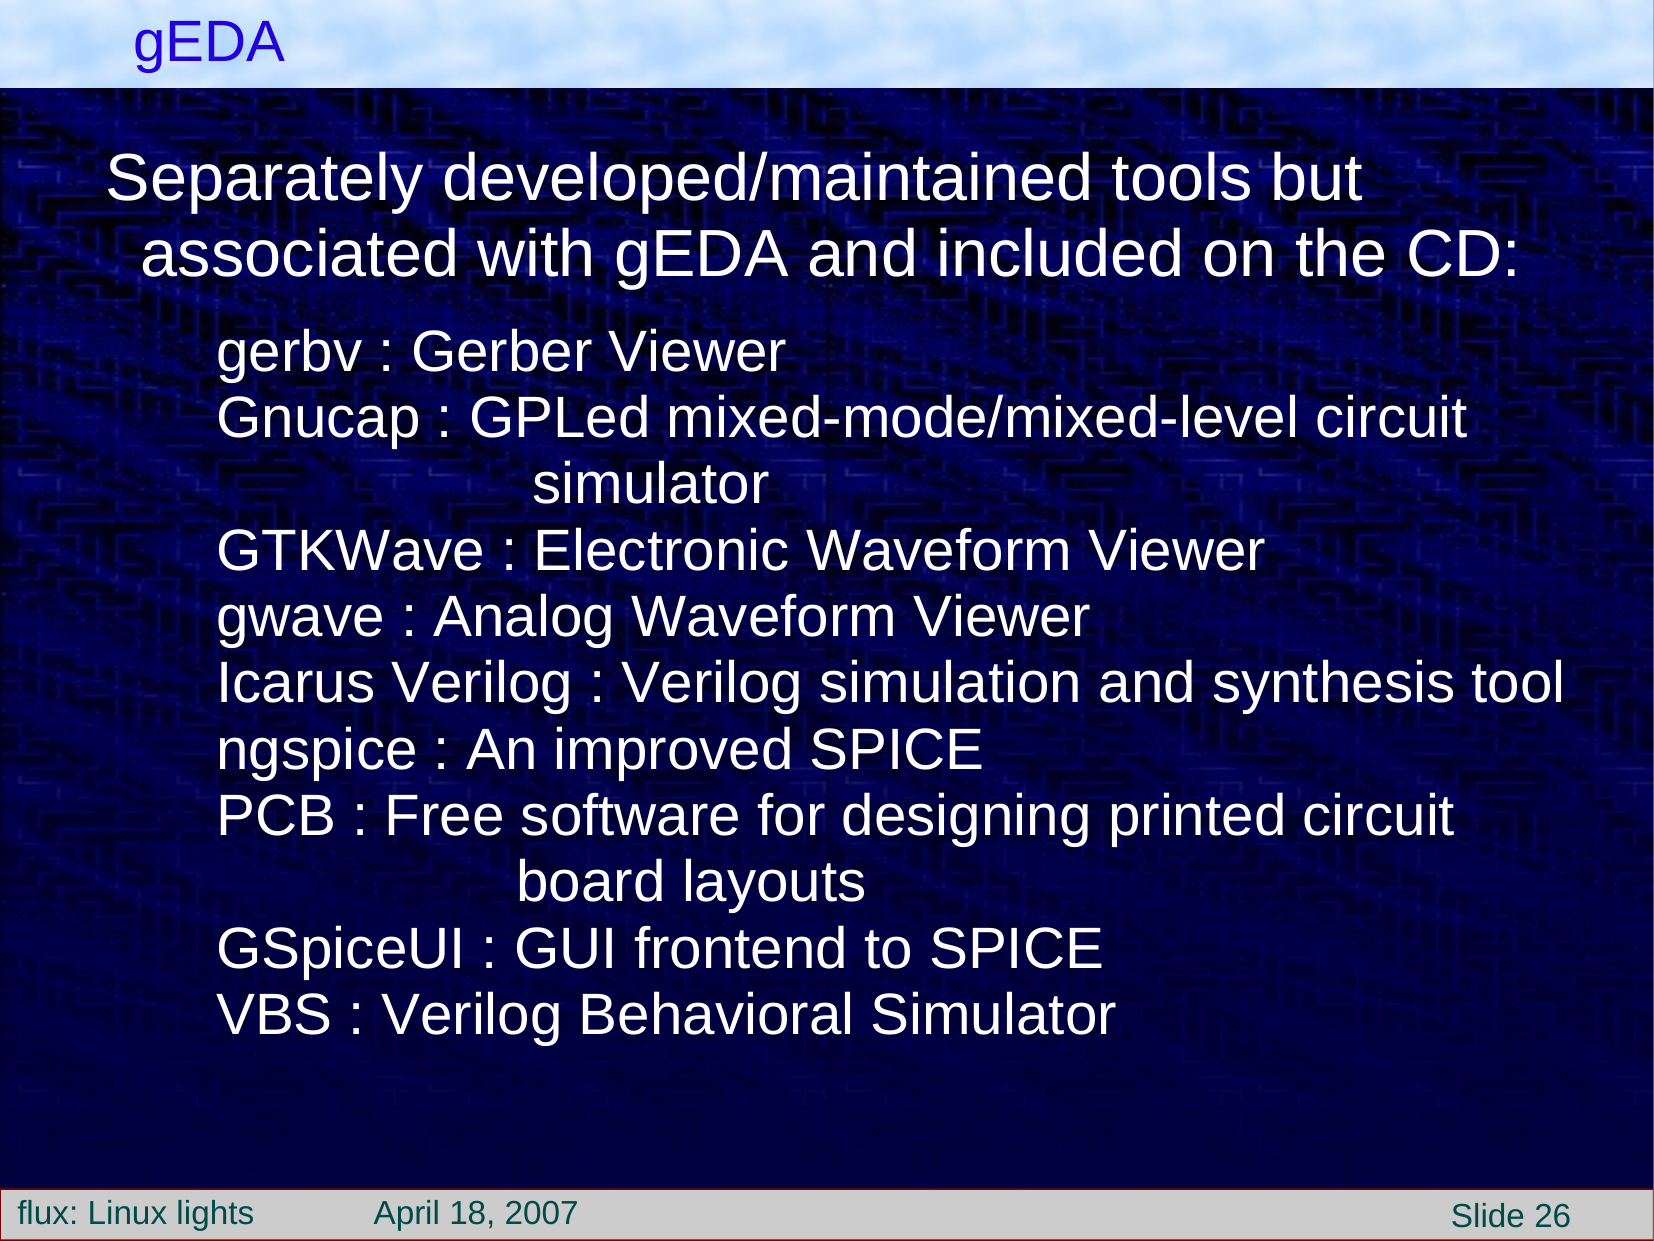

gEDA
# Separately developed/maintained tools but associated with gEDA and included on the CD:
gerbv : Gerber Viewer
Gnucap : GPLed mixed-mode/mixed-level circuit
				 simulator
GTKWave : Electronic Waveform Viewer
gwave : Analog Waveform Viewer
Icarus Verilog : Verilog simulation and synthesis tool
ngspice : An improved SPICE
PCB : Free software for designing printed circuit
				board layouts
GSpiceUI : GUI frontend to SPICE
VBS : Verilog Behavioral Simulator
flux: Linux lights	April 18, 2007
Slide